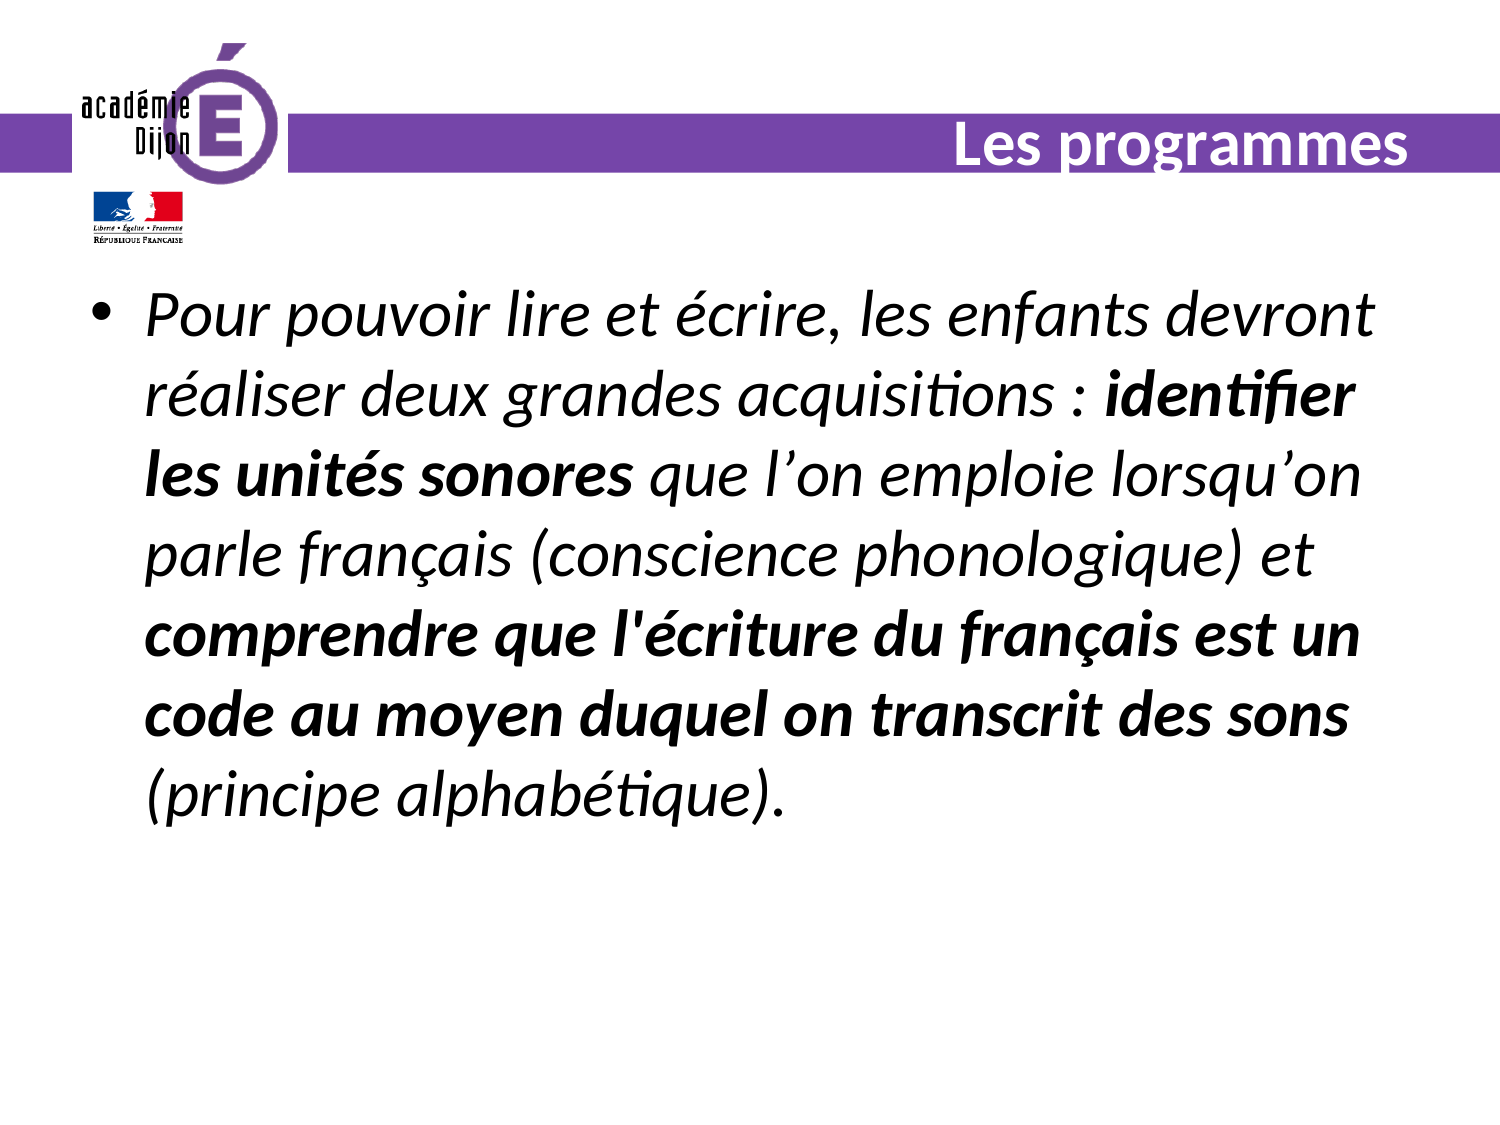

Les programmes
Pour pouvoir lire et écrire, les enfants devront réaliser deux grandes acquisitions : identifier les unités sonores que l’on emploie lorsqu’on parle français (conscience phonologique) et comprendre que l'écriture du français est un code au moyen duquel on transcrit des sons (principe alphabétique).